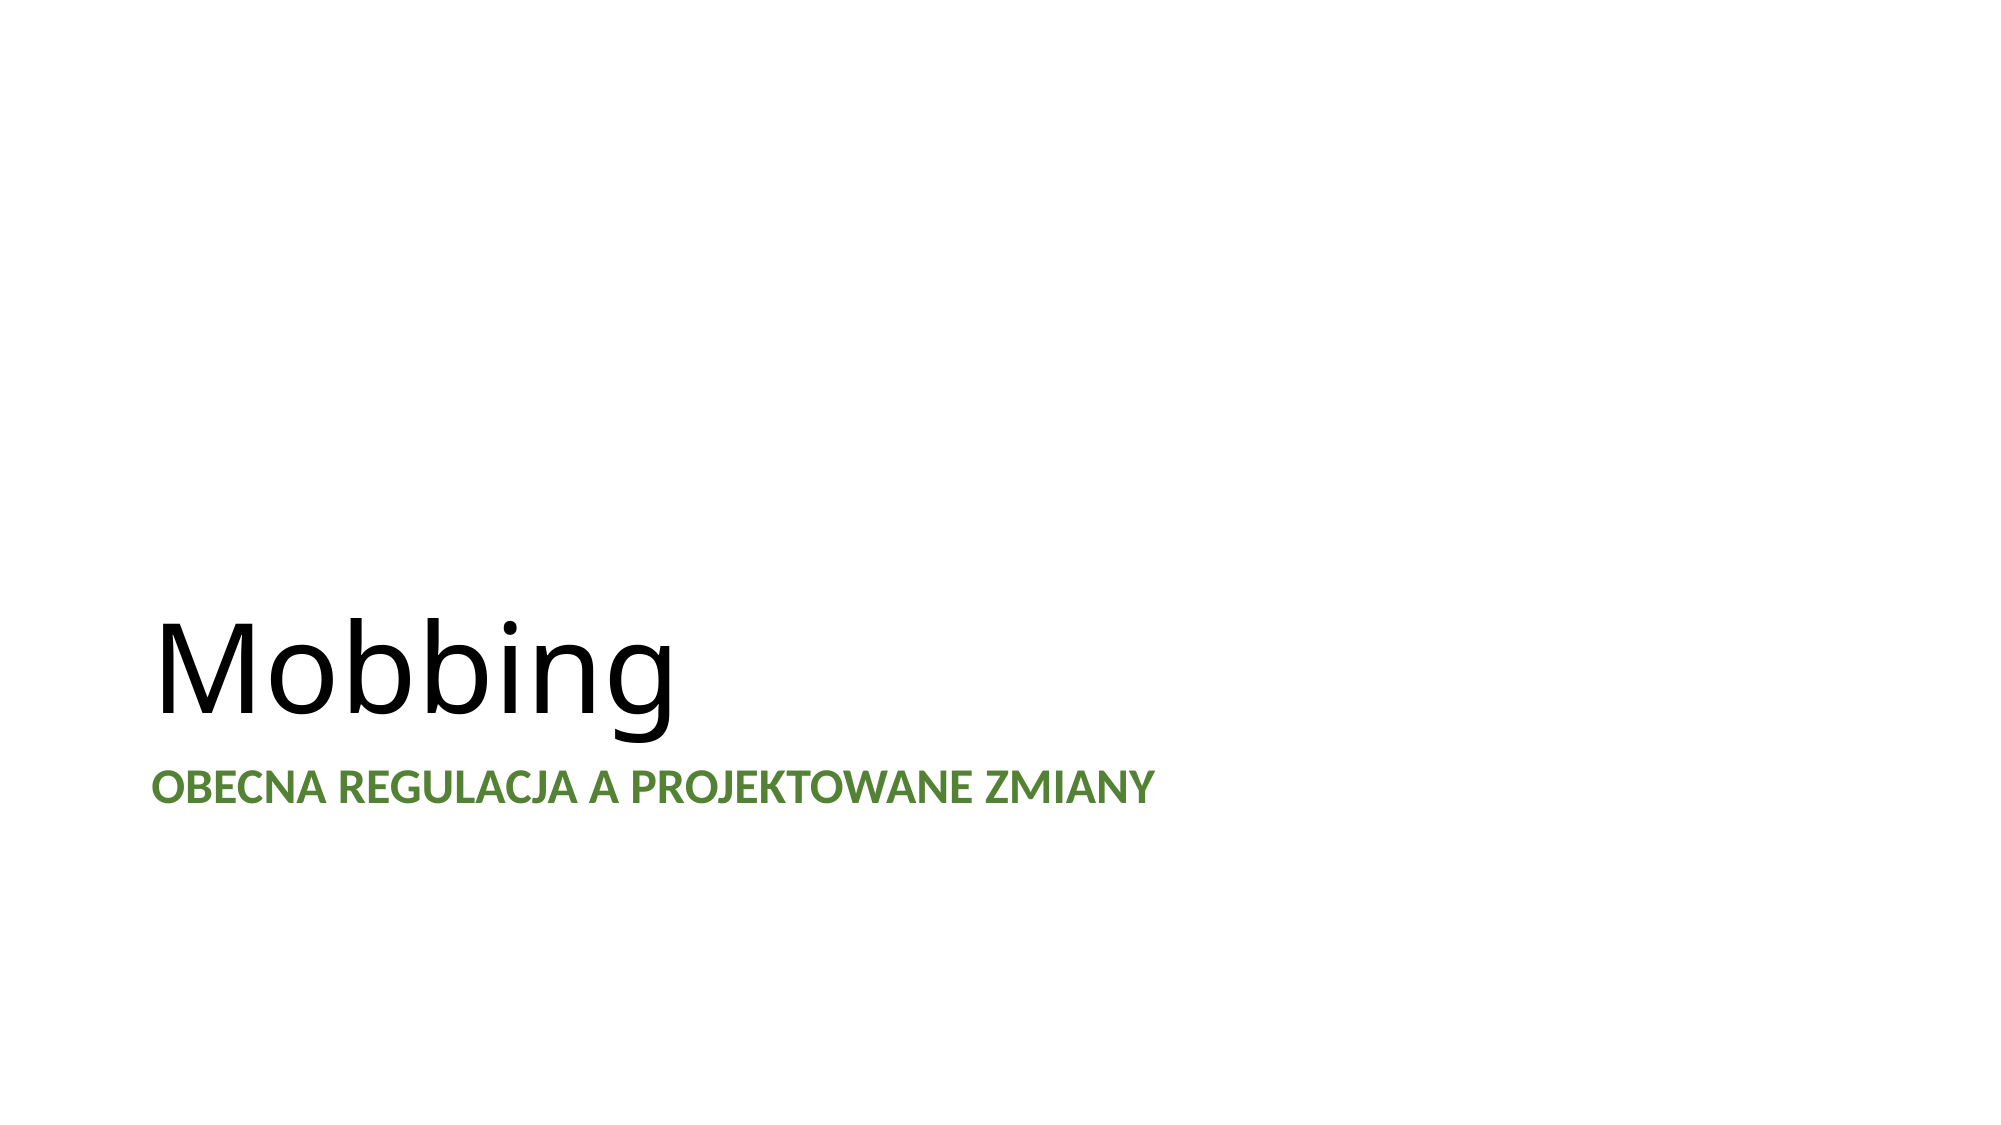

# Mobbing
OBECNA REGULACJA A PROJEKTOWANE ZMIANY